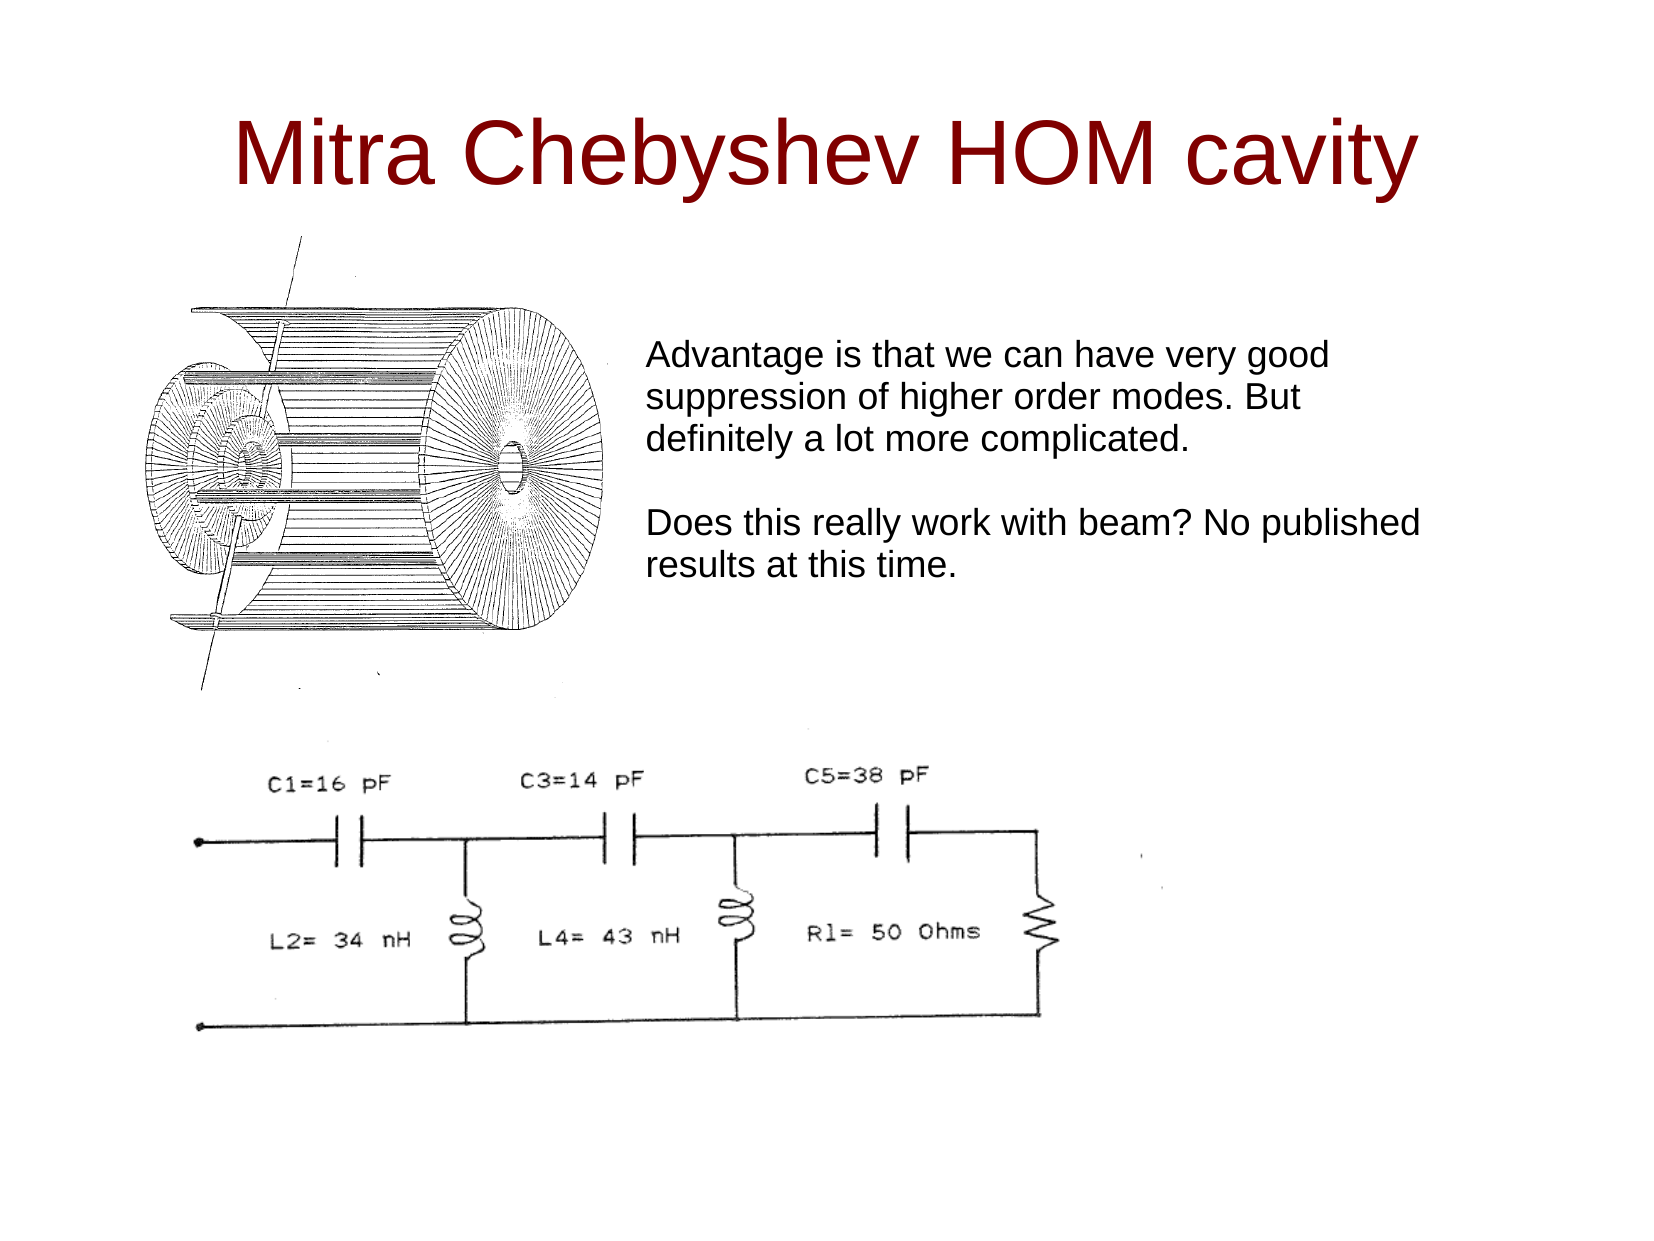

# Mitra Chebyshev HOM cavity
Advantage is that we can have very good suppression of higher order modes. But definitely a lot more complicated.
Does this really work with beam? No published results at this time.